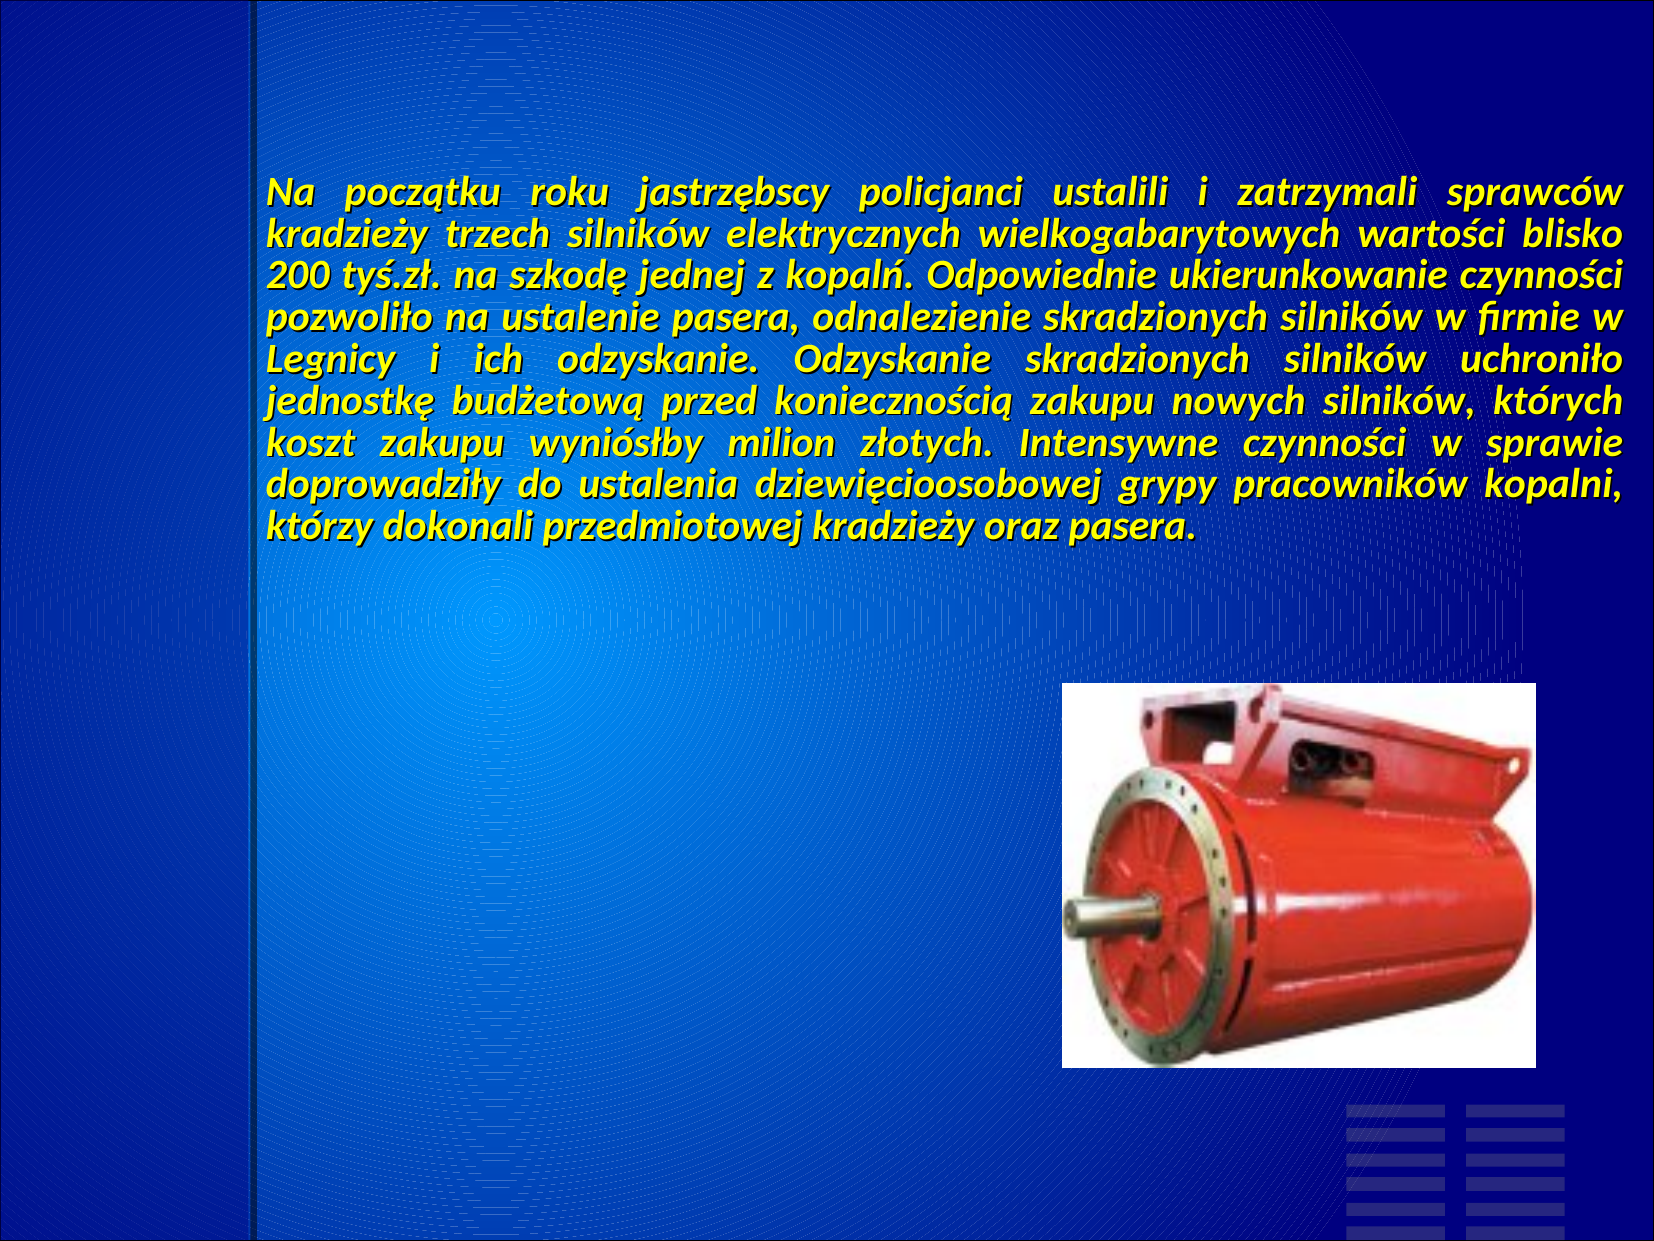

Na początku roku jastrzębscy policjanci ustalili i zatrzymali sprawców kradzieży trzech silników elektrycznych wielkogabarytowych wartości blisko 200 tyś.zł. na szkodę jednej z kopalń. Odpowiednie ukierunkowanie czynności pozwoliło na ustalenie pasera, odnalezienie skradzionych silników w firmie w Legnicy i ich odzyskanie. Odzyskanie skradzionych silników uchroniło jednostkę budżetową przed koniecznością zakupu nowych silników, których koszt zakupu wyniósłby milion złotych. Intensywne czynności w sprawie doprowadziły do ustalenia dziewięcioosobowej grypy pracowników kopalni, którzy dokonali przedmiotowej kradzieży oraz pasera.